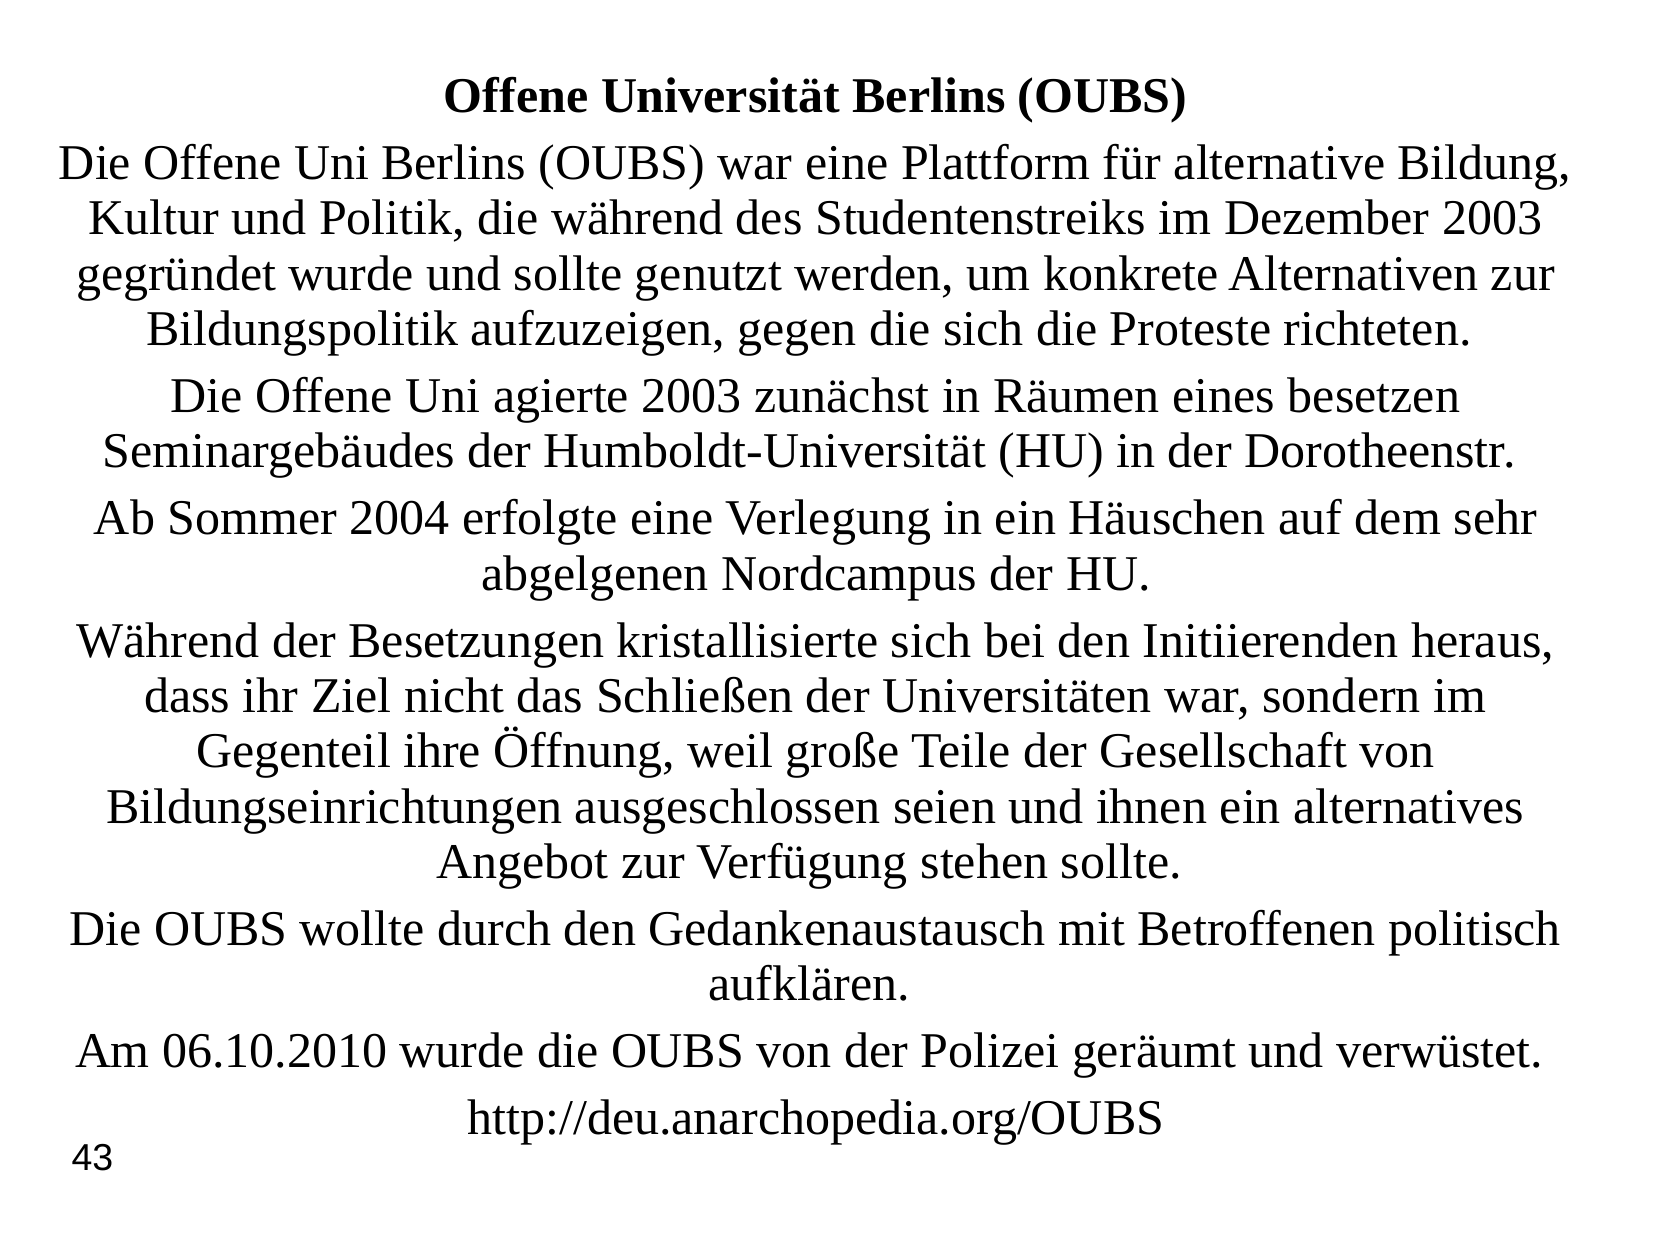

Offene Universität Berlins (OUBS)
Die Offene Uni Berlins (OUBS) war eine Plattform für alternative Bildung, Kultur und Politik, die während des Studentenstreiks im Dezember 2003 gegründet wurde und sollte genutzt werden, um konkrete Alternativen zur Bildungspolitik aufzuzeigen, gegen die sich die Proteste richteten.
Die Offene Uni agierte 2003 zunächst in Räumen eines besetzen Seminargebäudes der Humboldt-Universität (HU) in der Dorotheenstr.
Ab Sommer 2004 erfolgte eine Verlegung in ein Häuschen auf dem sehr abgelgenen Nordcampus der HU.
Während der Besetzungen kristallisierte sich bei den Initiierenden heraus, dass ihr Ziel nicht das Schließen der Universitäten war, sondern im Gegenteil ihre Öffnung, weil große Teile der Gesellschaft von Bildungseinrichtungen ausgeschlossen seien und ihnen ein alternatives Angebot zur Verfügung stehen sollte.
Die OUBS wollte durch den Gedankenaustausch mit Betroffenen politisch aufklären.
Am 06.10.2010 wurde die OUBS von der Polizei geräumt und verwüstet.
http://deu.anarchopedia.org/OUBS